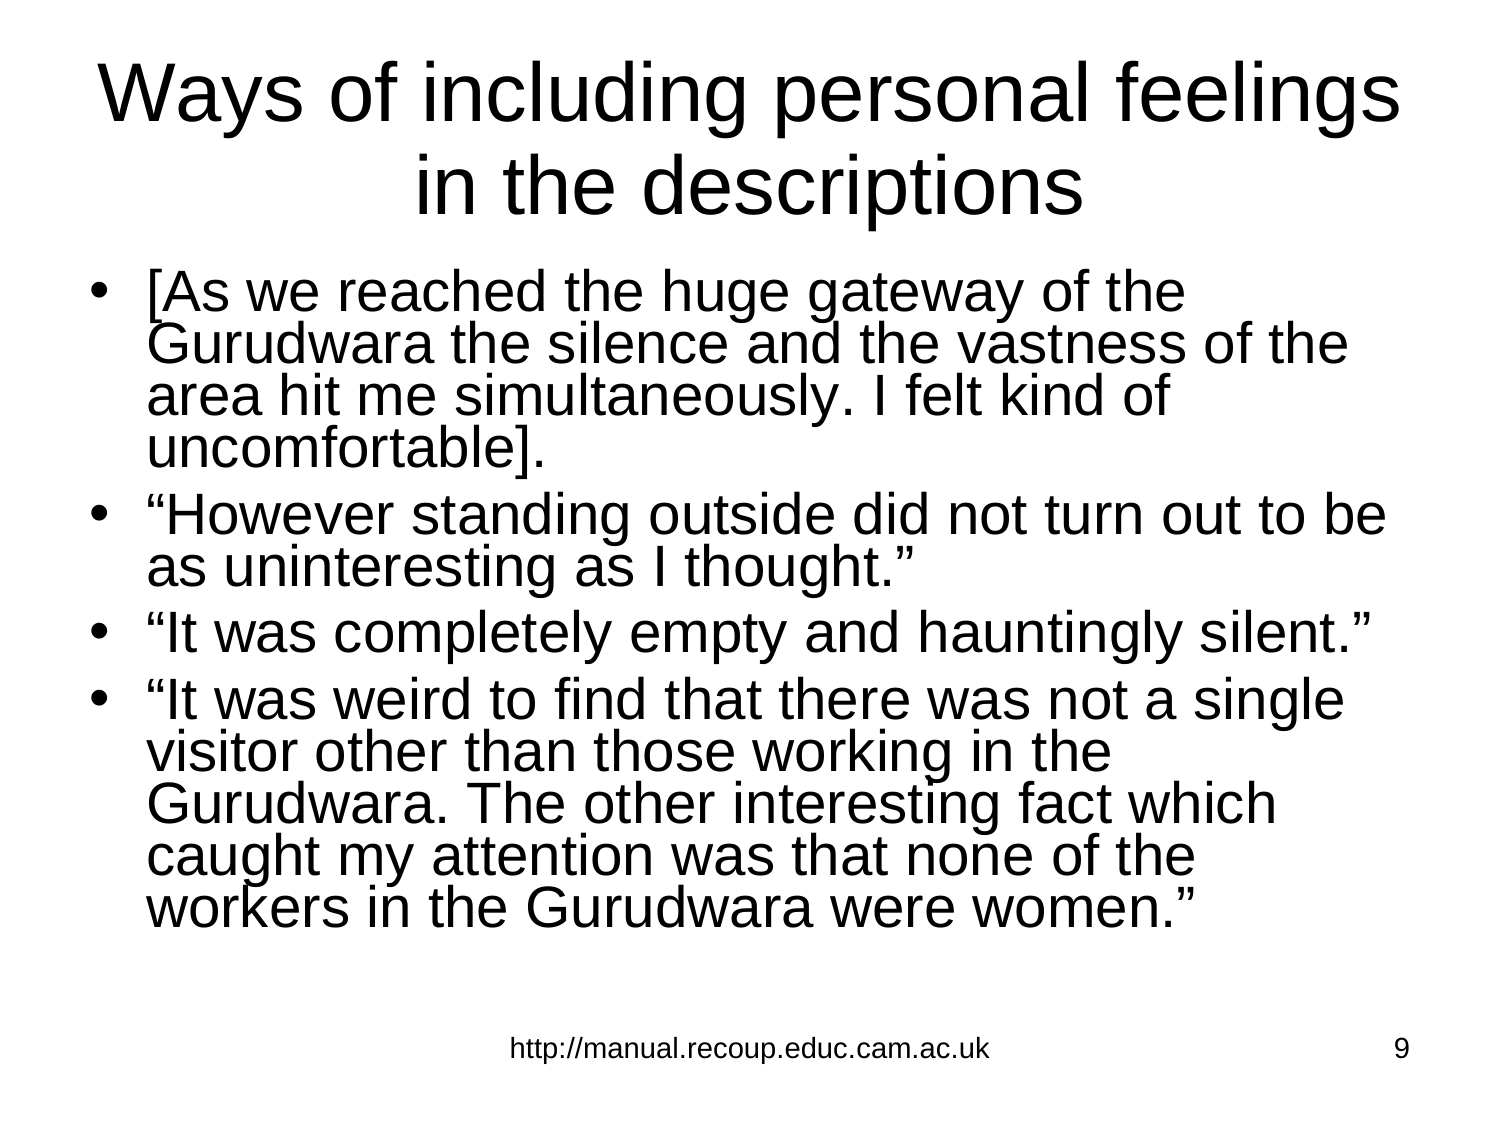

# Ways of including personal feelings in the descriptions
[As we reached the huge gateway of the Gurudwara the silence and the vastness of the area hit me simultaneously. I felt kind of uncomfortable].
“However standing outside did not turn out to be as uninteresting as I thought.”
“It was completely empty and hauntingly silent.”
“It was weird to find that there was not a single visitor other than those working in the Gurudwara. The other interesting fact which caught my attention was that none of the workers in the Gurudwara were women.”
http://manual.recoup.educ.cam.ac.uk
9